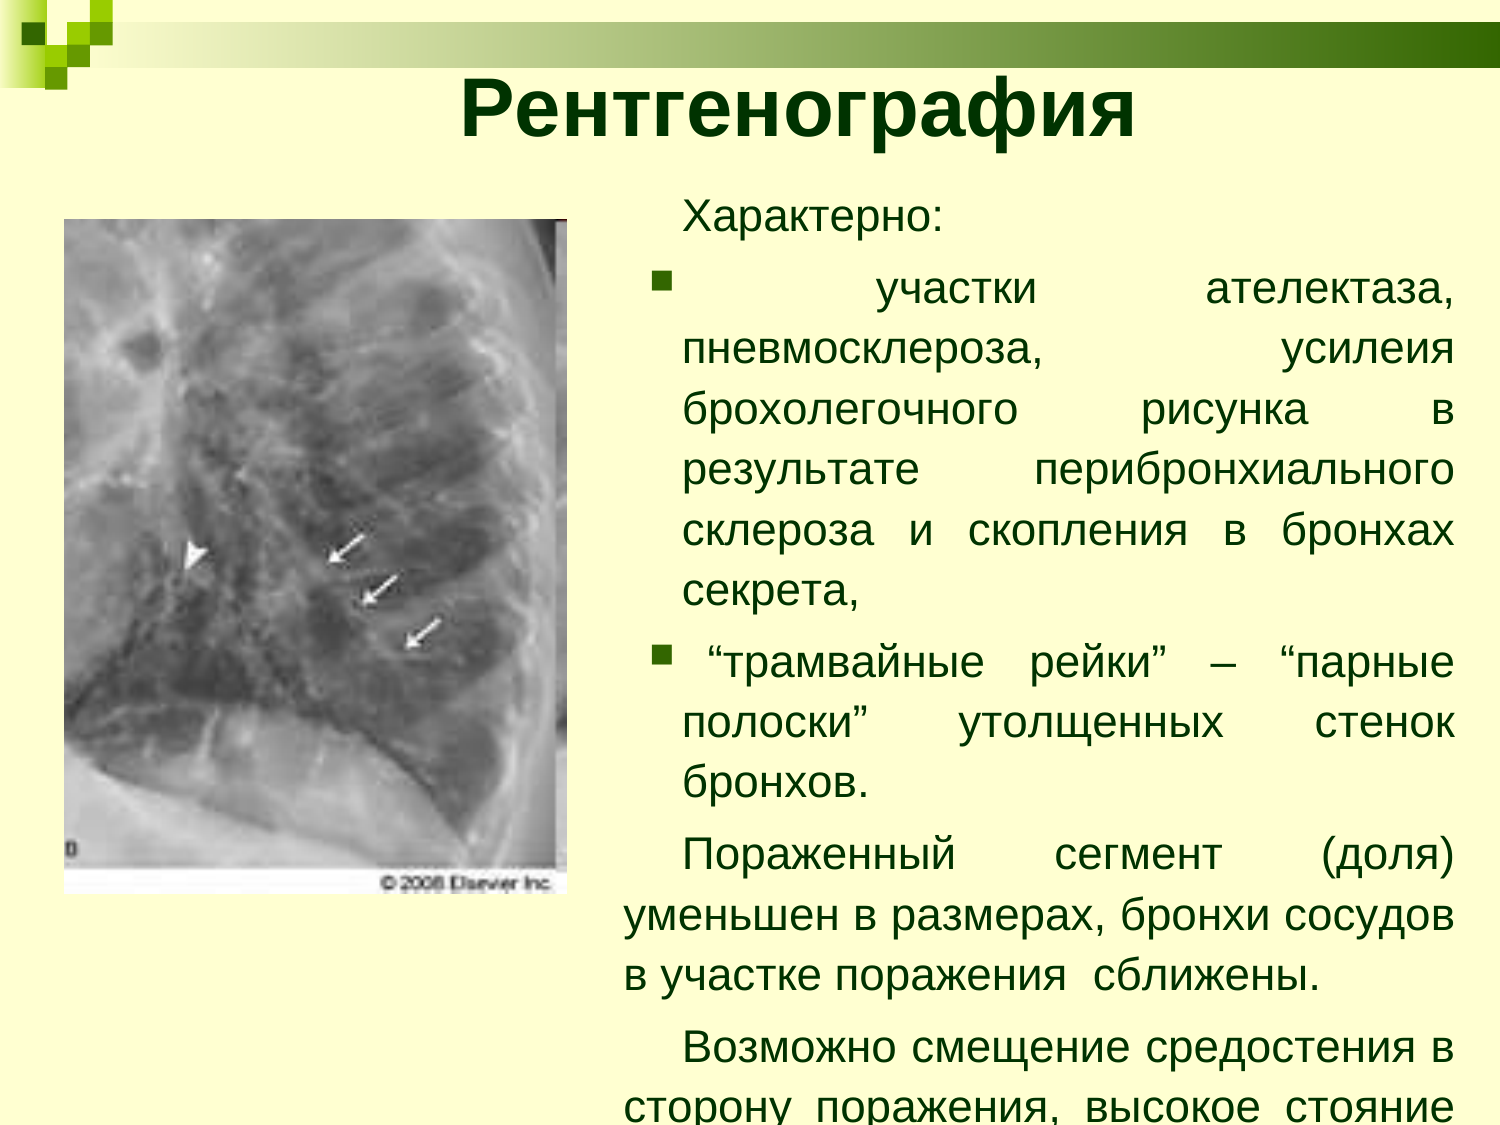

Рентгенография
# Характерно:
 участки ателектаза, пневмосклероза, усилеия брохолегочного рисунка в результате перибронхиального склероза и скопления в бронхах секрета,
“трамвайные рейки” – “парные полоски” утолщенных стенок бронхов.
Пораженный сегмент (доля) уменьшен в размерах, бронхи сосудов в участке поражения сближены.
Возможно смещение средостения в сторону поражения, высокое стояние диафрагмы.